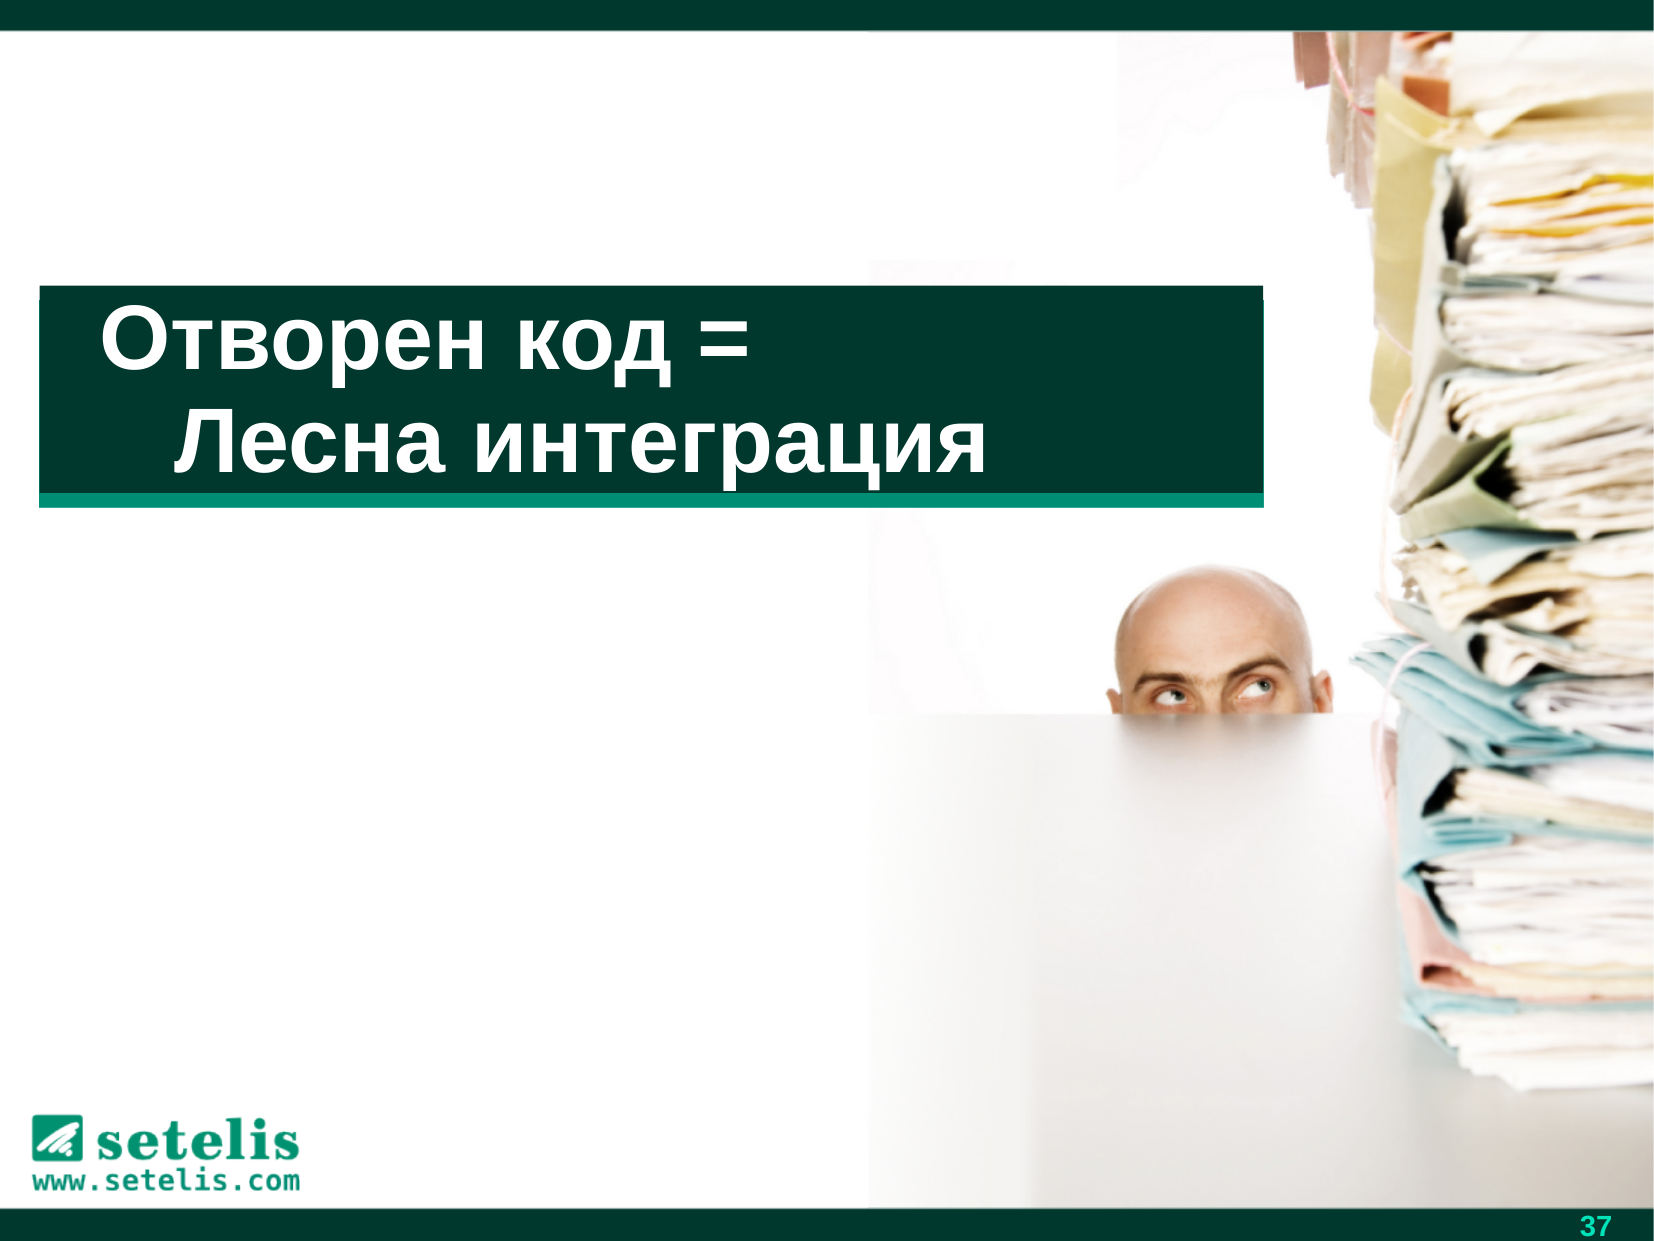

# Отворен код = Лесна интеграция
37